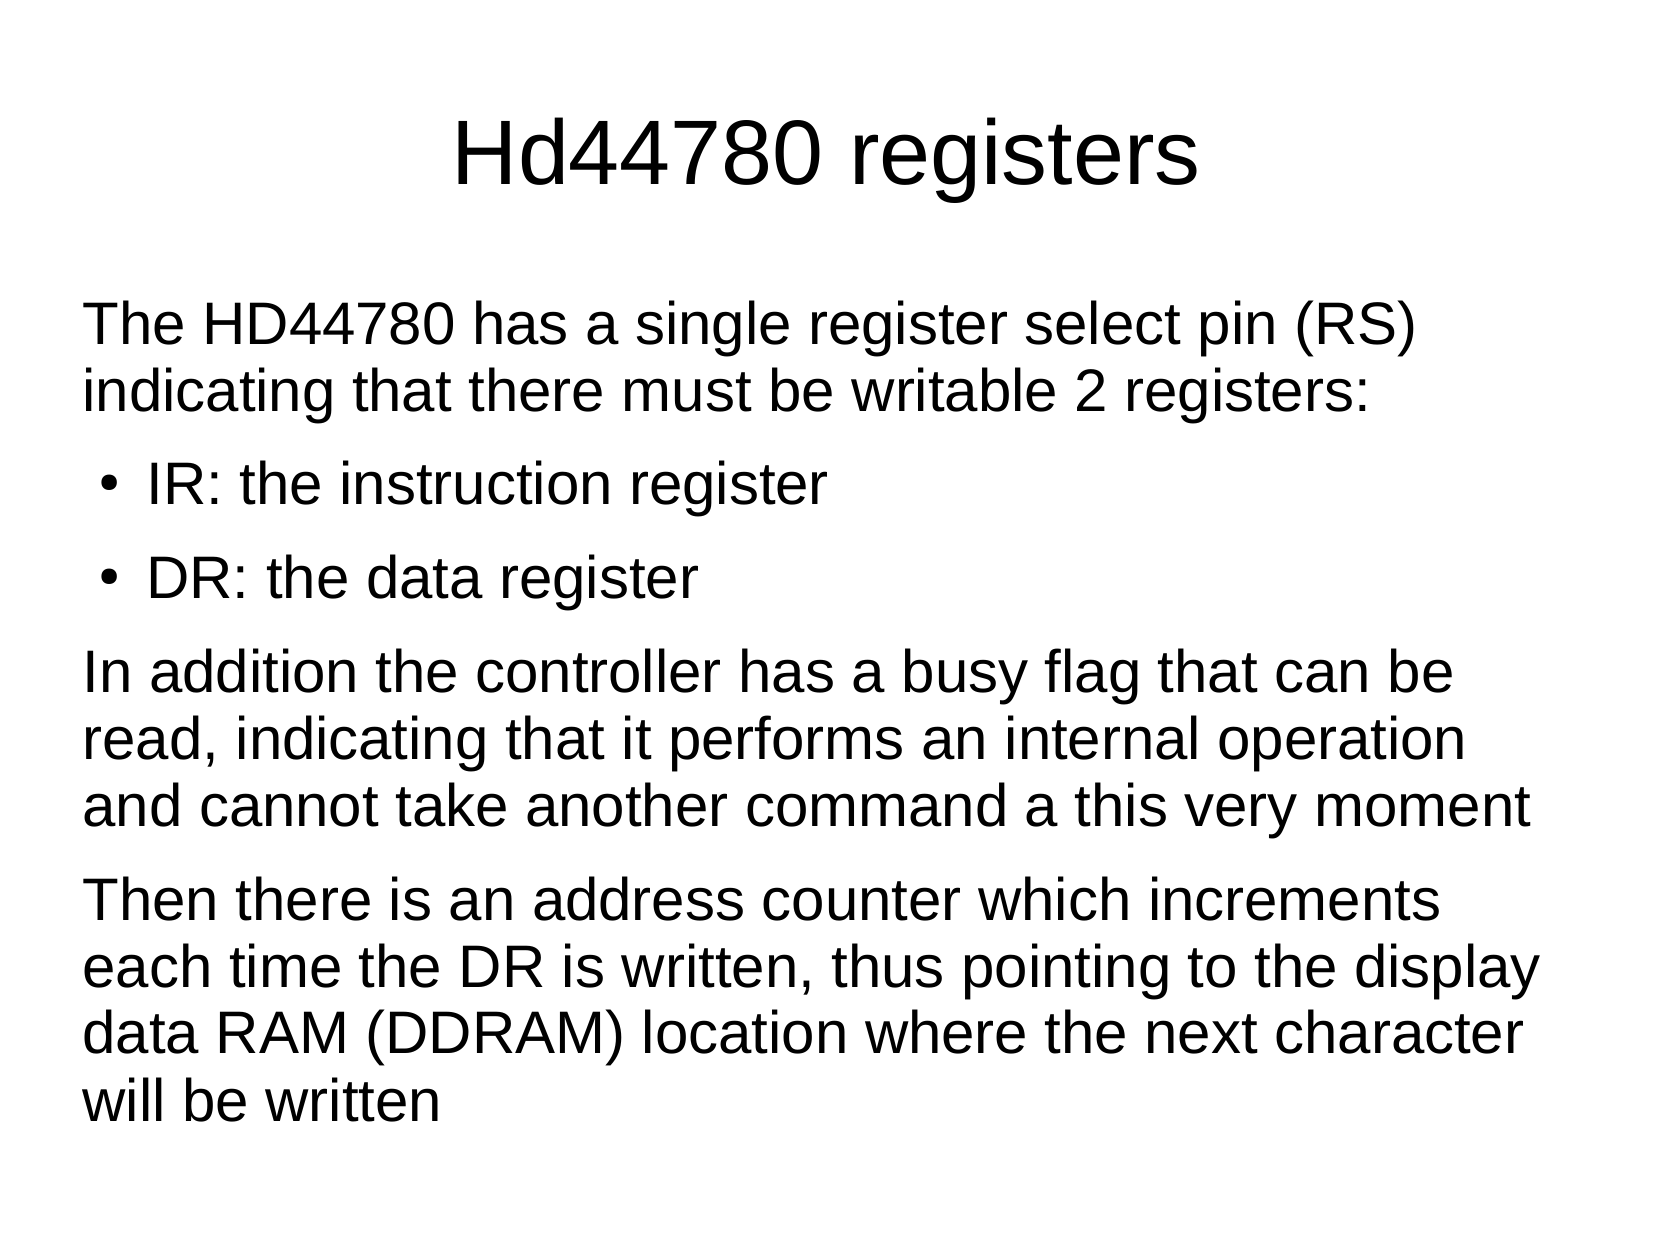

# Hd44780 registers
The HD44780 has a single register select pin (RS) indicating that there must be writable 2 registers:
IR: the instruction register
DR: the data register
In addition the controller has a busy flag that can be read, indicating that it performs an internal operation and cannot take another command a this very moment
Then there is an address counter which increments each time the DR is written, thus pointing to the display data RAM (DDRAM) location where the next character will be written